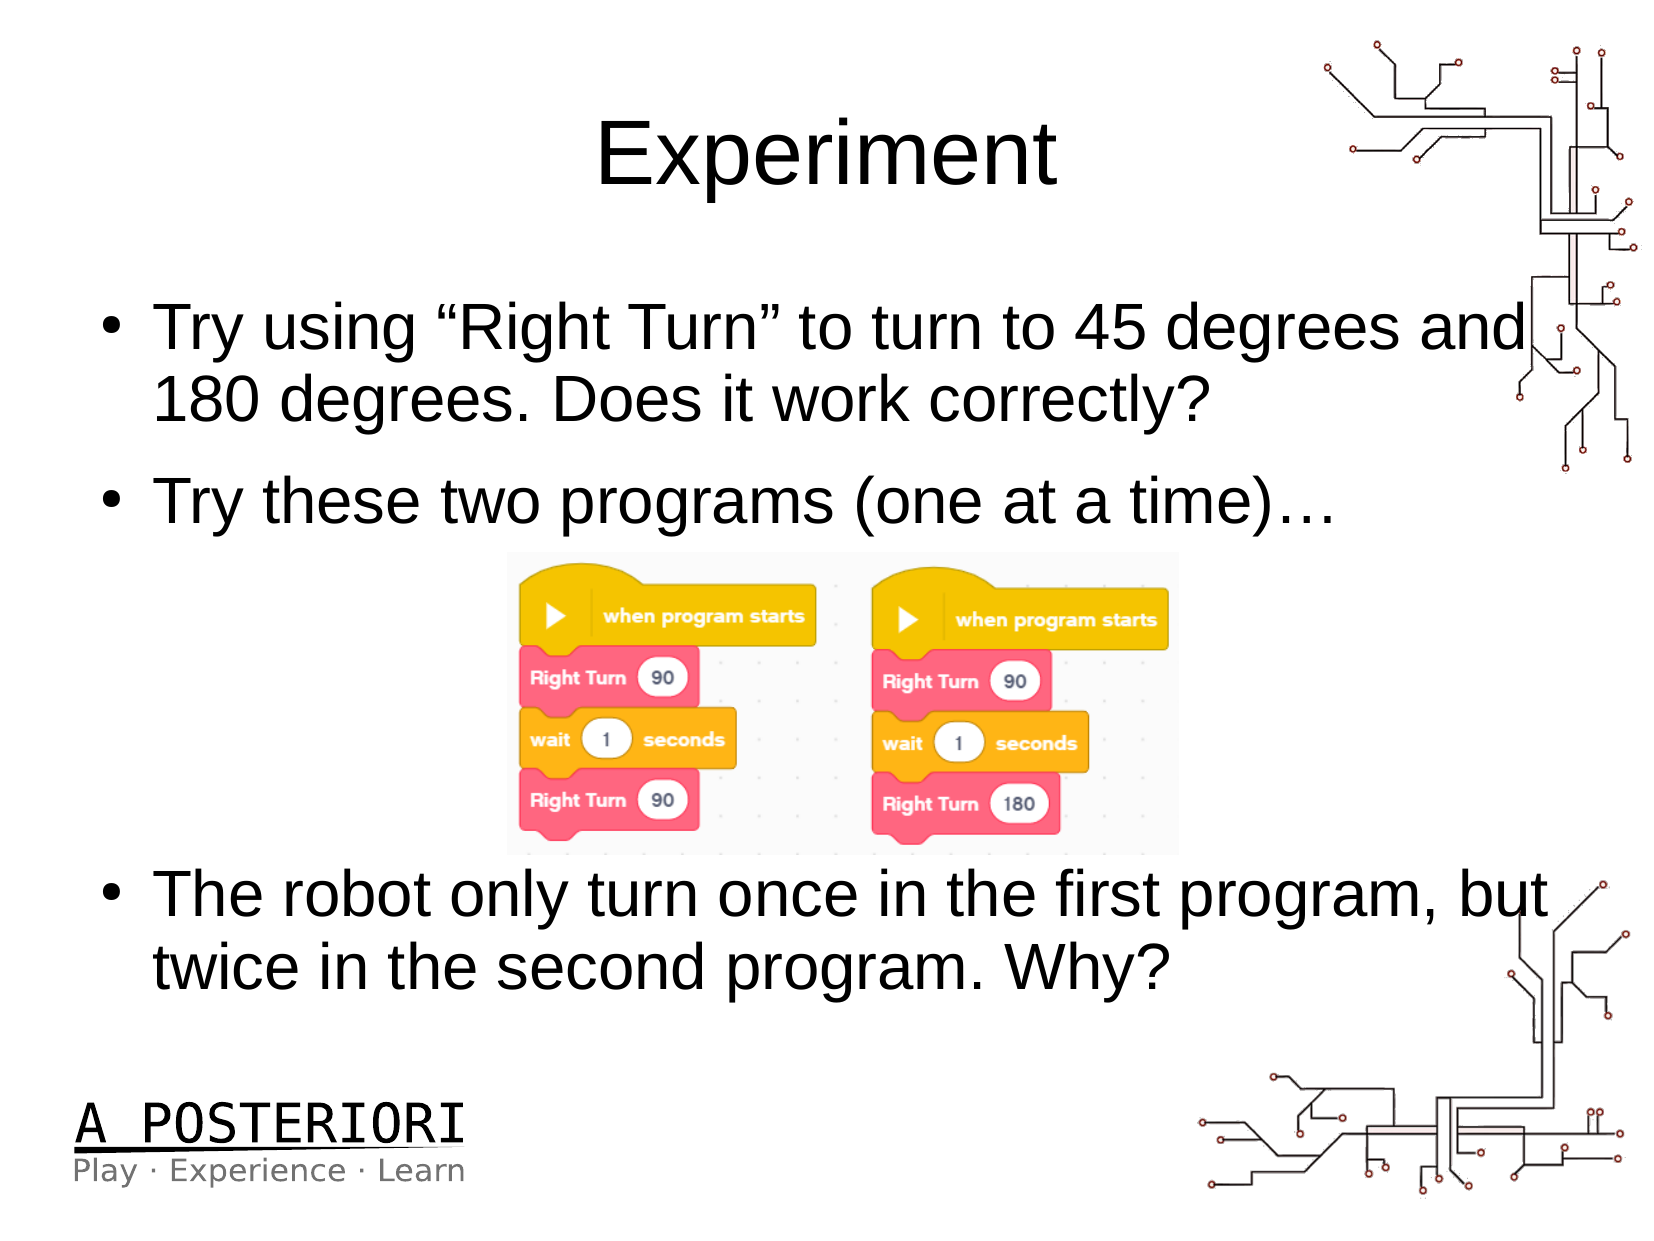

# Experiment
Try using “Right Turn” to turn to 45 degrees and
180 degrees. Does it work correctly?
Try these two programs (one at a time)…
The robot only turn once in the first program, but twice in the second program. Why?